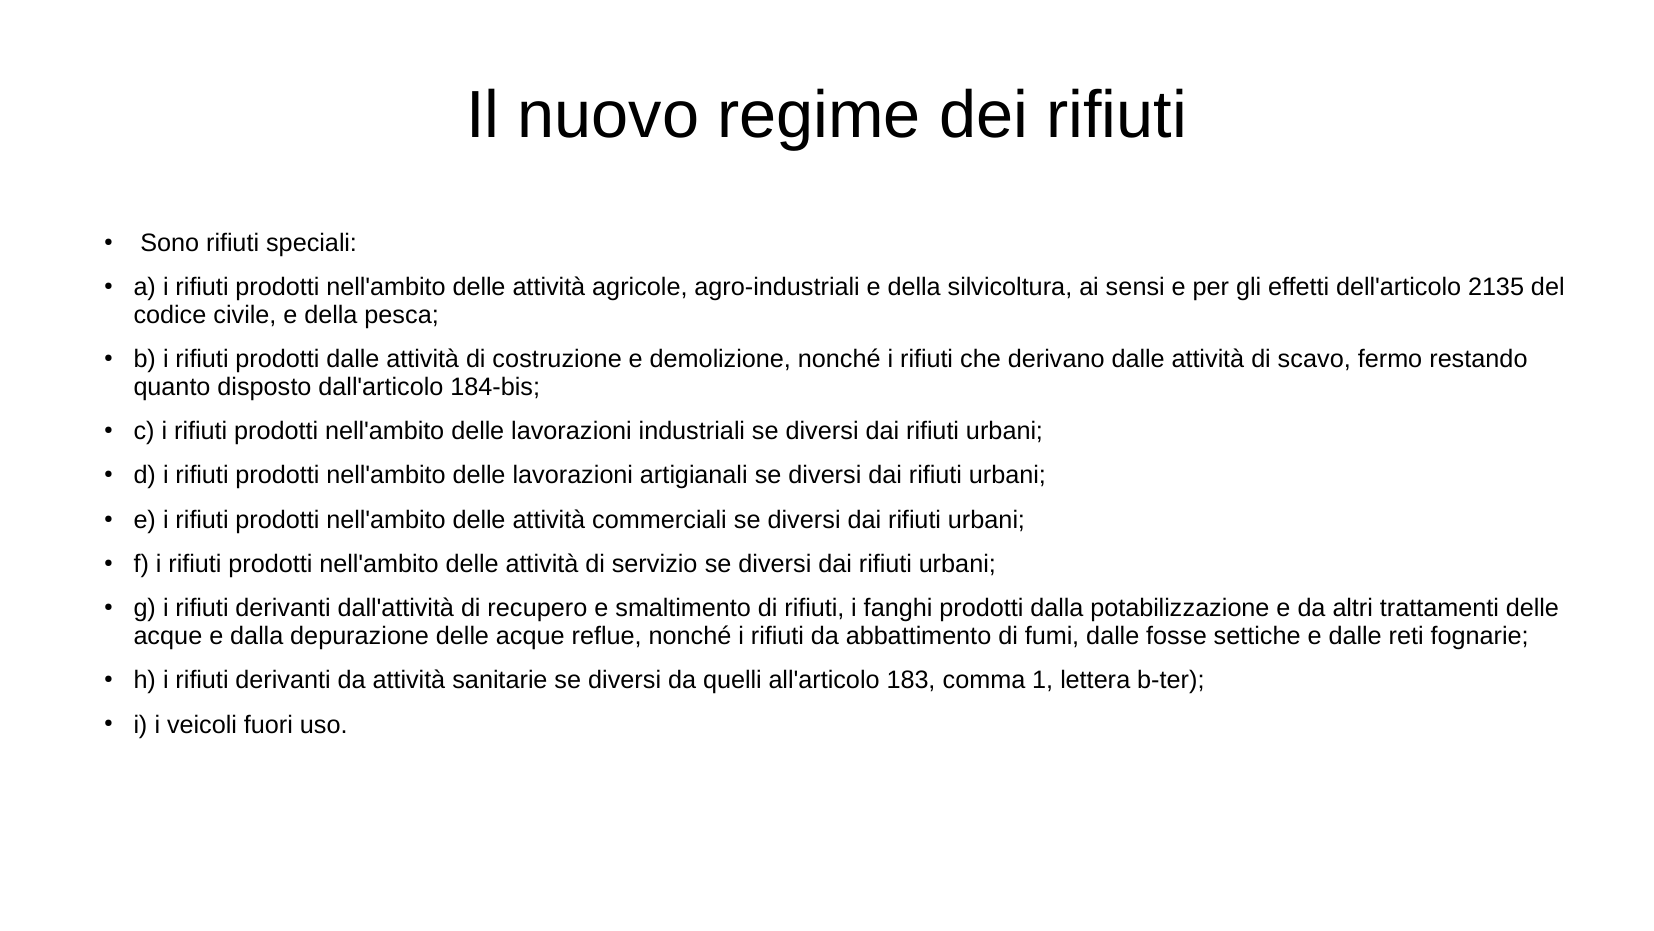

# Il nuovo regime dei rifiuti
 Sono rifiuti speciali:
a) i rifiuti prodotti nell'ambito delle attività agricole, agro-industriali e della silvicoltura, ai sensi e per gli effetti dell'articolo 2135 del codice civile, e della pesca;
b) i rifiuti prodotti dalle attività di costruzione e demolizione, nonché i rifiuti che derivano dalle attività di scavo, fermo restando quanto disposto dall'articolo 184-bis;
c) i rifiuti prodotti nell'ambito delle lavorazioni industriali se diversi dai rifiuti urbani;
d) i rifiuti prodotti nell'ambito delle lavorazioni artigianali se diversi dai rifiuti urbani;
e) i rifiuti prodotti nell'ambito delle attività commerciali se diversi dai rifiuti urbani;
f) i rifiuti prodotti nell'ambito delle attività di servizio se diversi dai rifiuti urbani;
g) i rifiuti derivanti dall'attività di recupero e smaltimento di rifiuti, i fanghi prodotti dalla potabilizzazione e da altri trattamenti delle acque e dalla depurazione delle acque reflue, nonché i rifiuti da abbattimento di fumi, dalle fosse settiche e dalle reti fognarie;
h) i rifiuti derivanti da attività sanitarie se diversi da quelli all'articolo 183, comma 1, lettera b-ter);
i) i veicoli fuori uso.